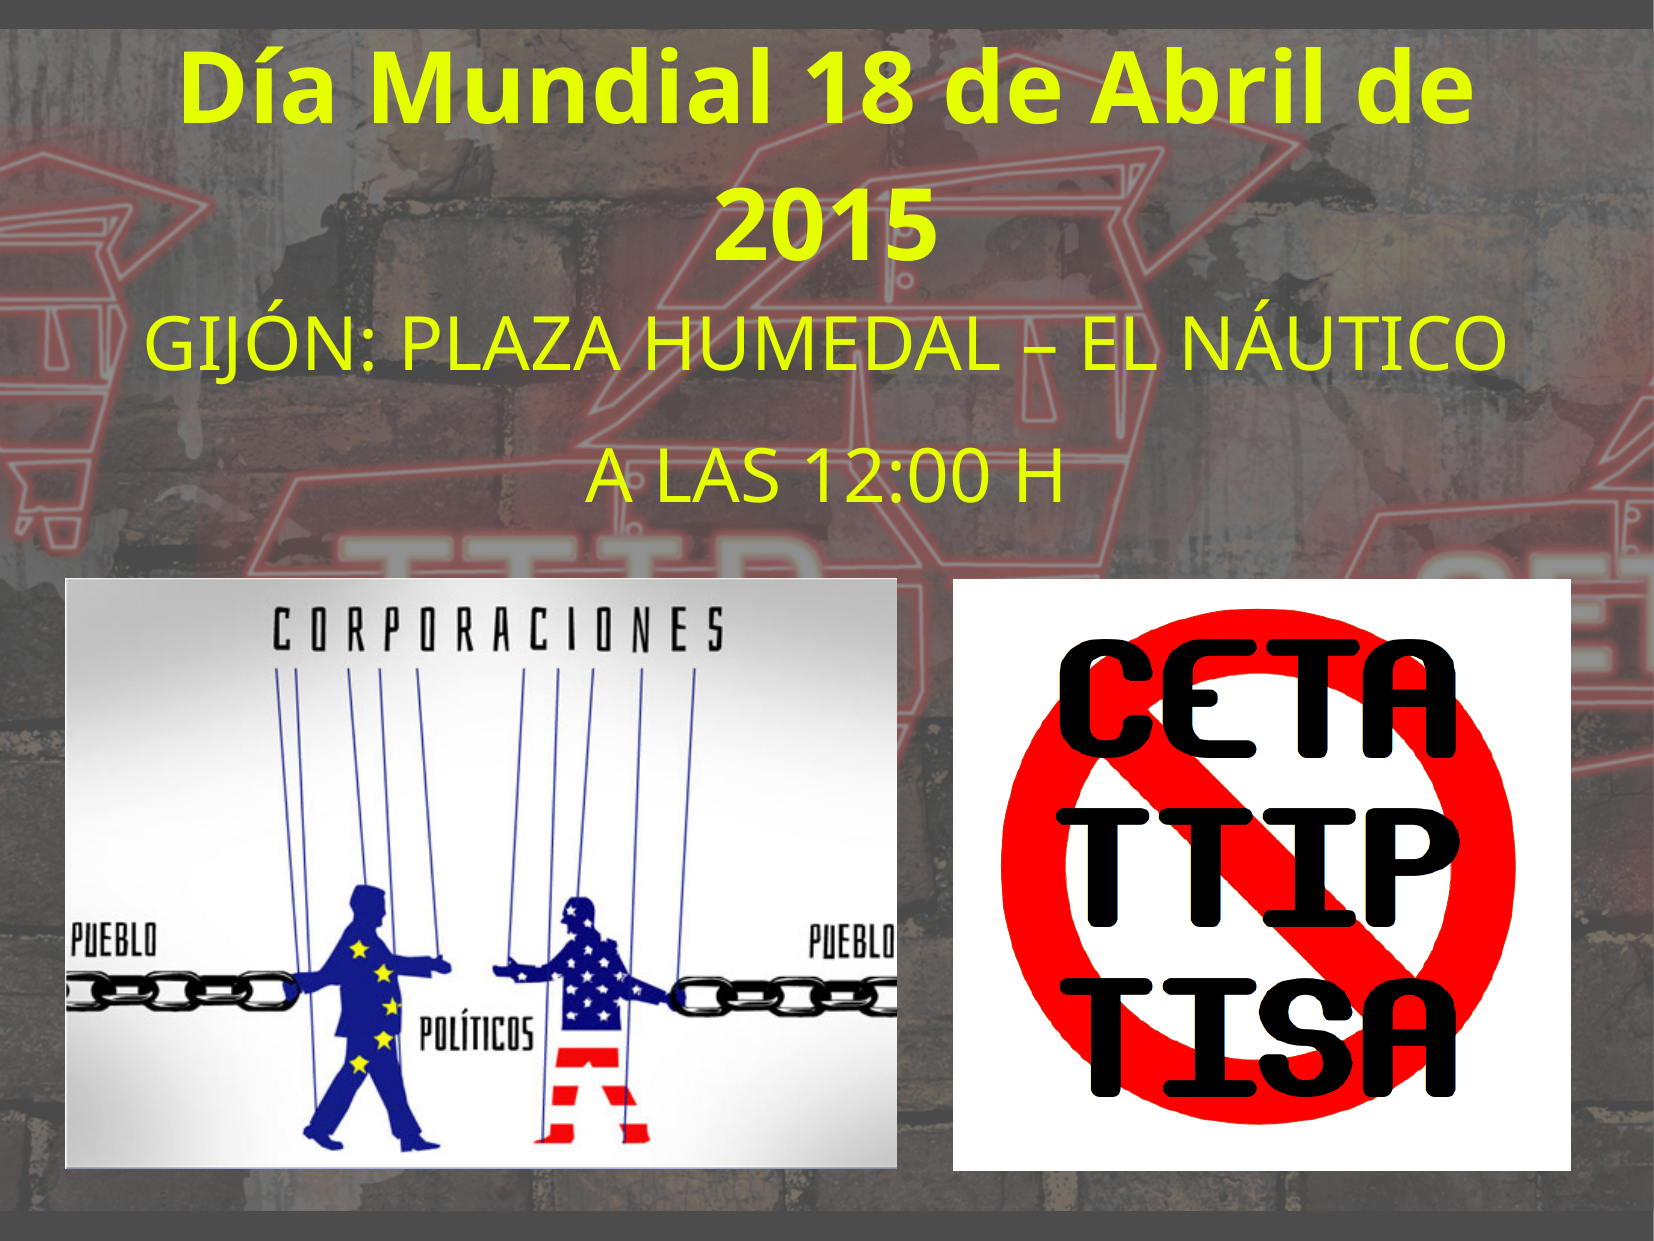

# Día Mundial 18 de Abril de 2015
GIJÓN: PLAZA HUMEDAL – EL NÁUTICO
A LAS 12:00 H